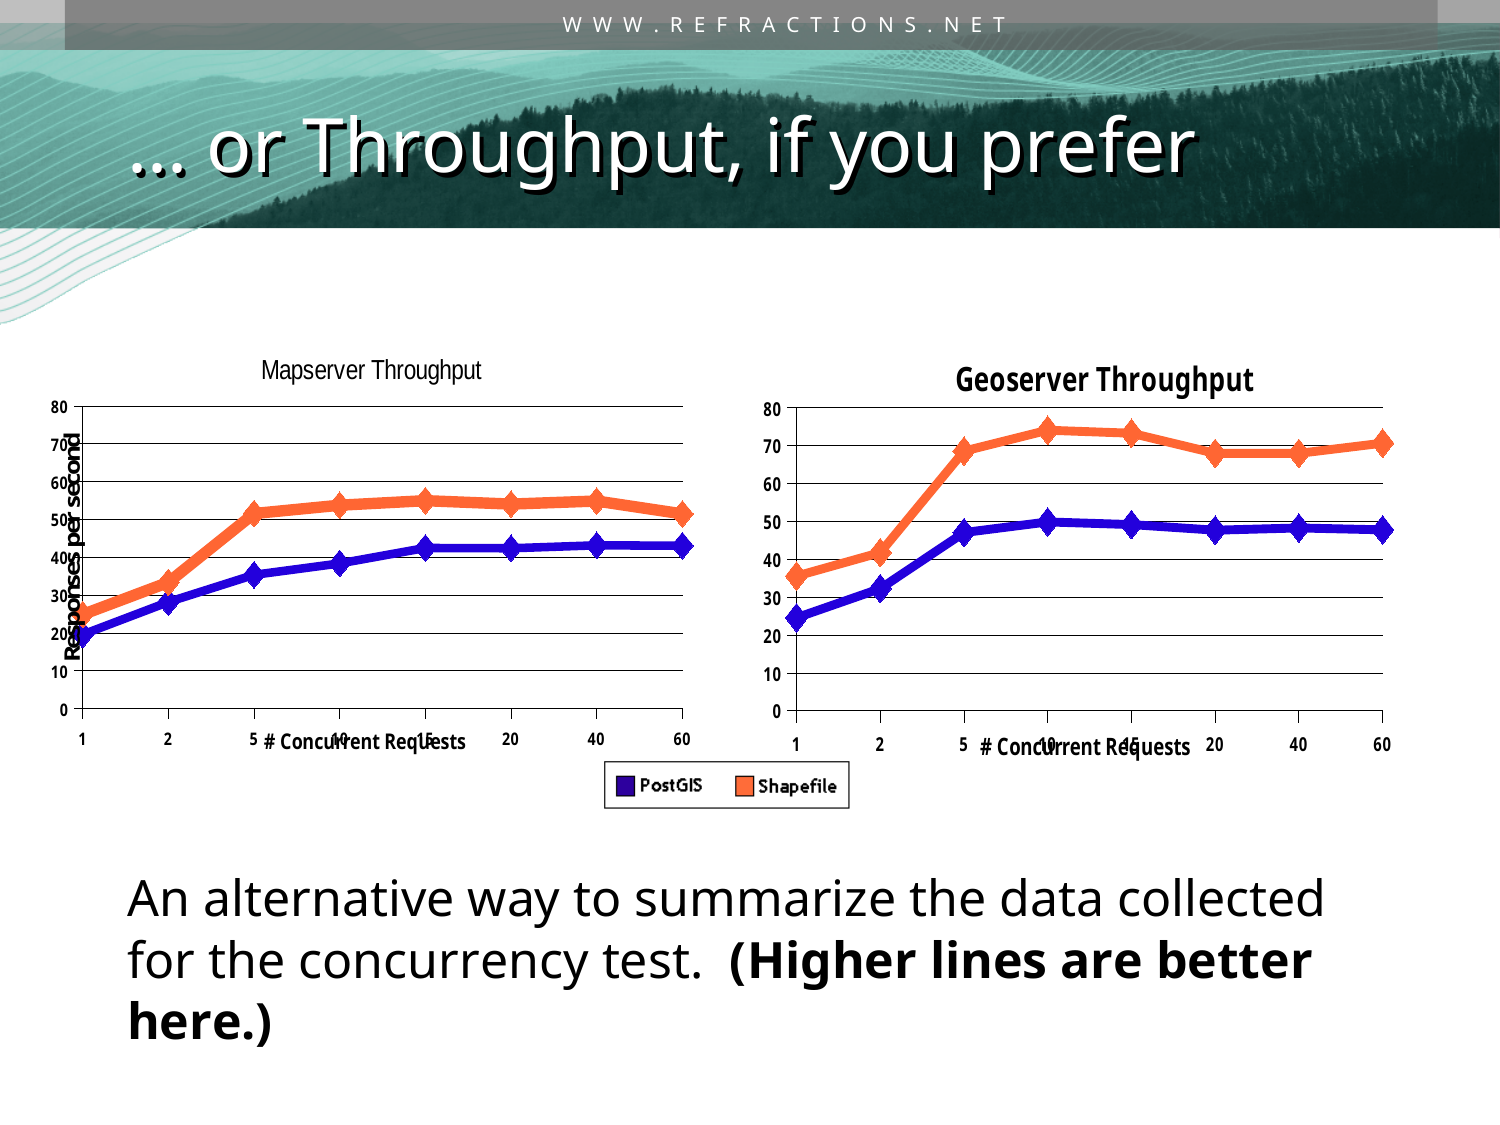

# ... or Throughput, if you prefer
### Chart: Mapserver Throughput
| Category | PostGIS | Shapefile |
|---|---|---|
| 1 | 19.6 | 24.9 |
| 2 | 28.2 | 33.4 |
| 5 | 35.4 | 51.6 |
| 10 | 38.4 | 53.8 |
| 15 | 42.5 | 55.0 |
| 20 | 42.4 | 54.1 |
| 40 | 43.2 | 54.9 |
| 60 | 43.1 | 51.5 |
### Chart: Geoserver Throughput
| Category | PostGIS | Shapefile |
|---|---|---|
| 1 | 24.6 | 35.6 |
| 2 | 32.3 | 41.8 |
| 5 | 47.1 | 68.6 |
| 10 | 49.9 | 74.1 |
| 15 | 49.2 | 73.3 |
| 20 | 47.7 | 68.0 |
| 40 | 48.3 | 68.0 |
| 60 | 47.8 | 70.7 |
An alternative way to summarize the data collected for the concurrency test. (Higher lines are better here.)